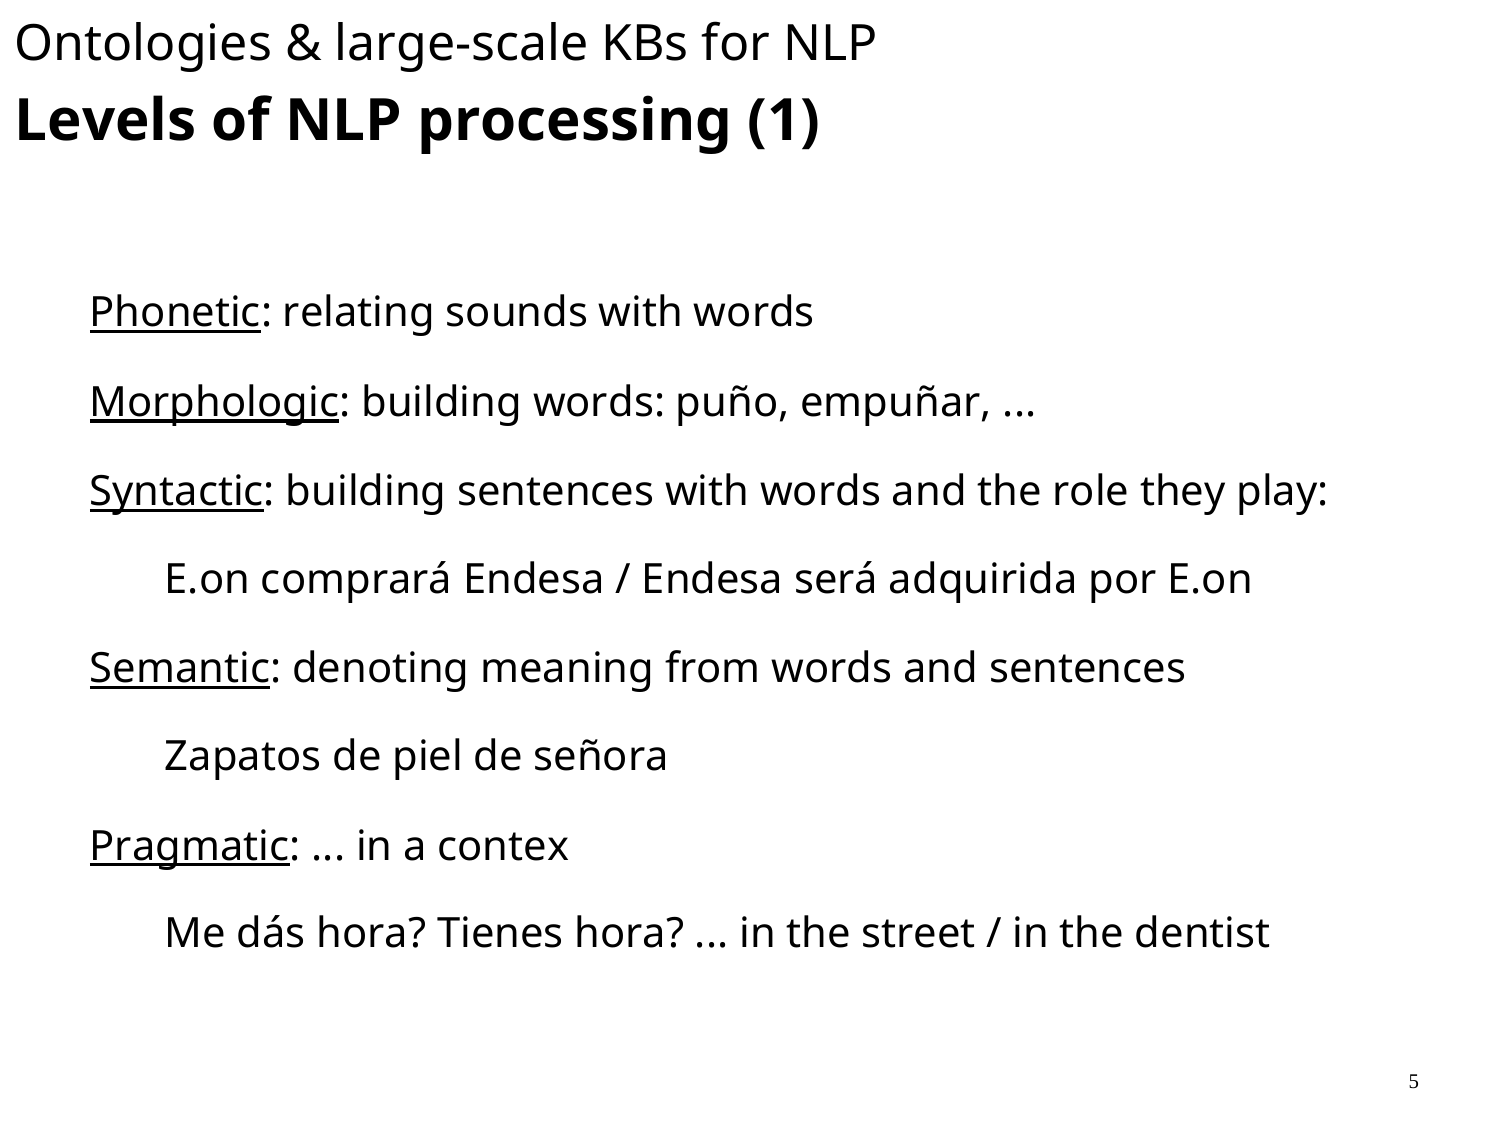

Ontologies & large-scale KBs for NLP
Levels of NLP processing (1)
# Phonetic: relating sounds with words
Morphologic: building words: puño, empuñar, ...
Syntactic: building sentences with words and the role they play:
E.on comprará Endesa / Endesa será adquirida por E.on
Semantic: denoting meaning from words and sentences
Zapatos de piel de señora
Pragmatic: ... in a contex
Me dás hora? Tienes hora? ... in the street / in the dentist
5